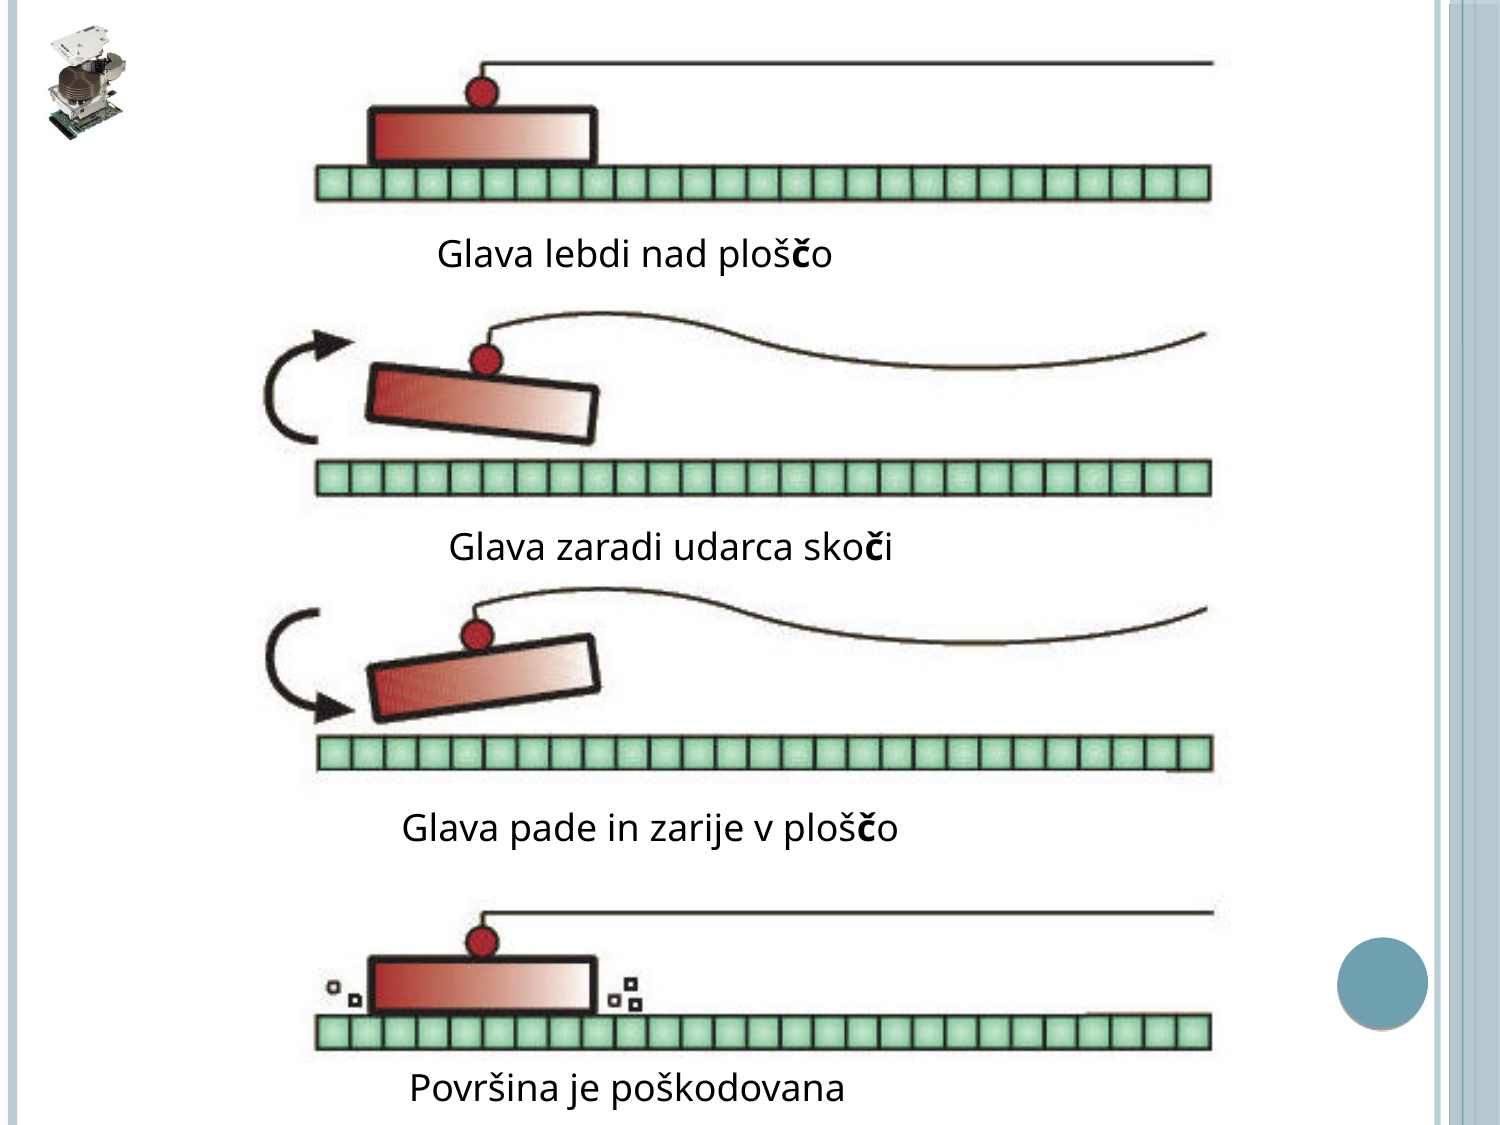

Glava lebdi nad ploščo
Glava zaradi udarca skoči
Glava pade in zarije v ploščo
Površina je poškodovana